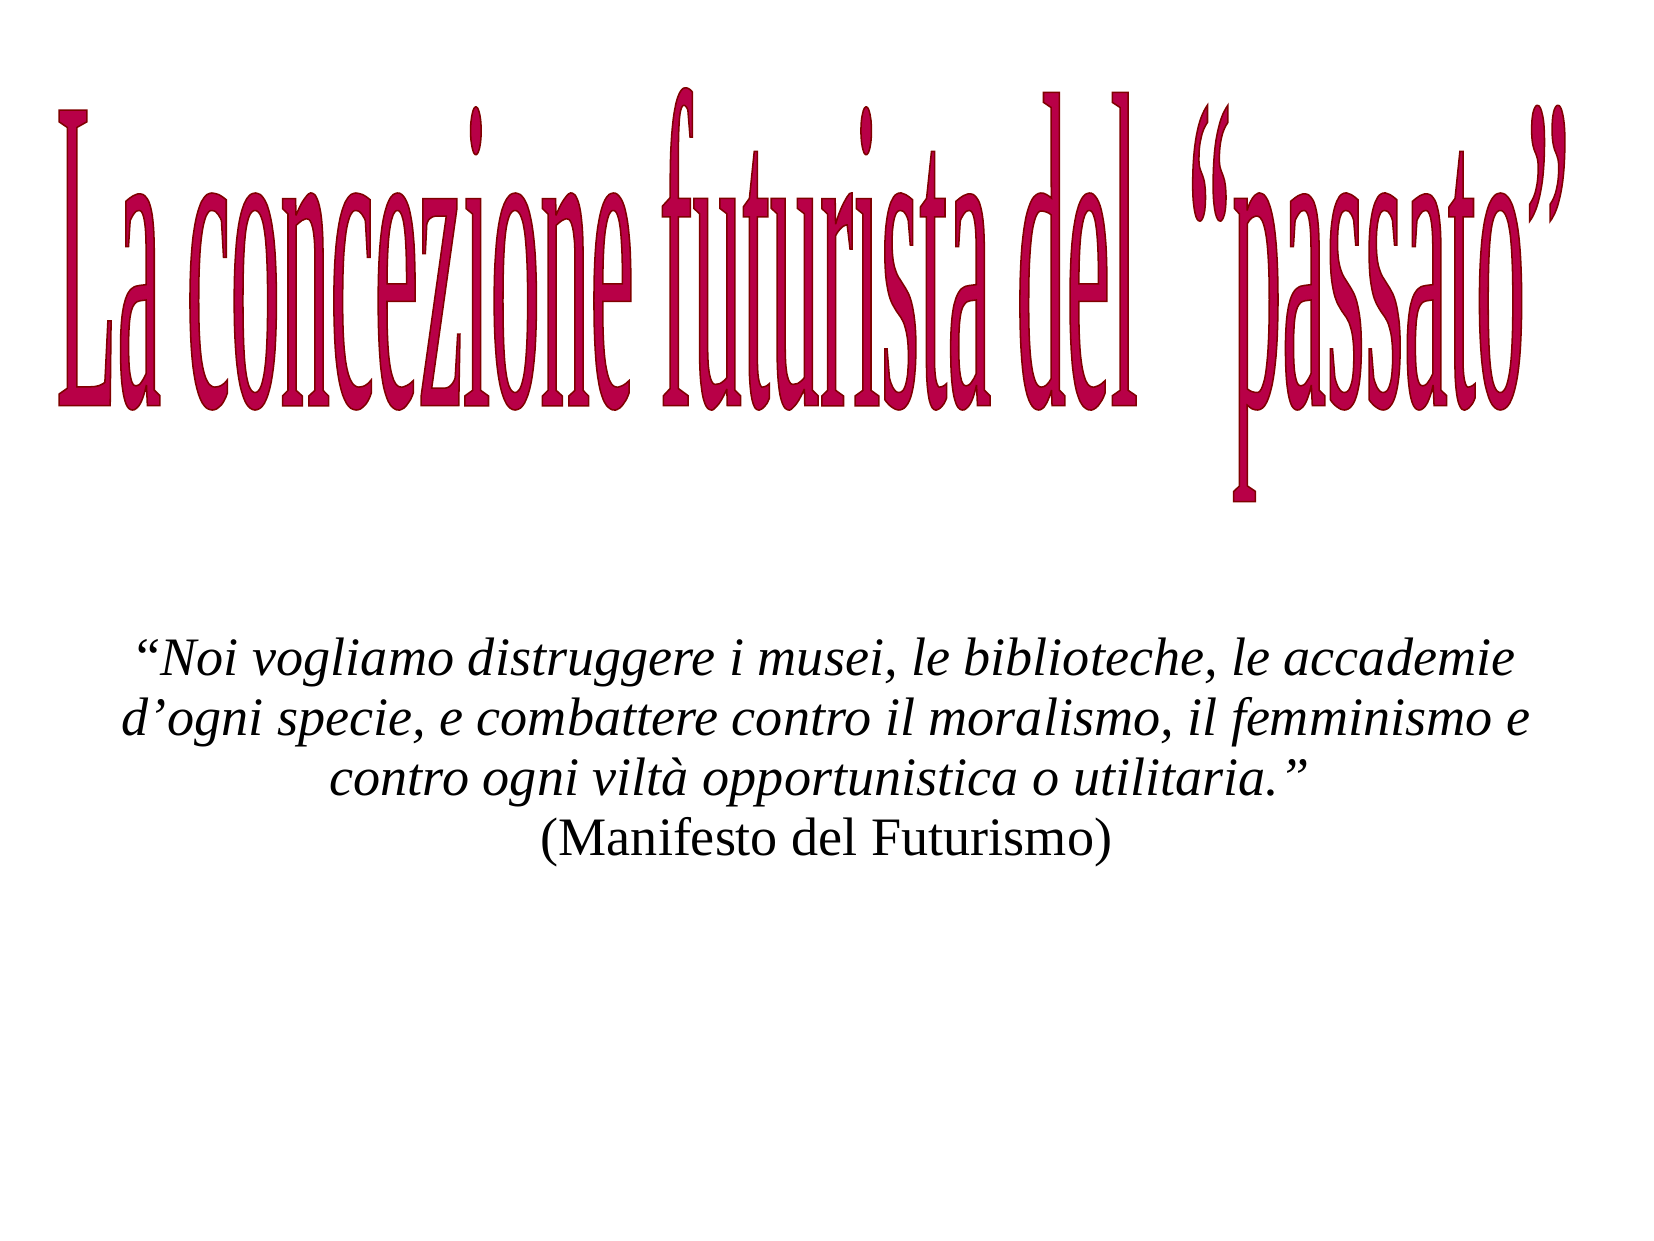

La concezione futurista del “passato”
“Noi vogliamo distruggere i musei, le biblioteche, le accademie d’ogni specie, e combattere contro il moralismo, il femminismo e contro ogni viltà opportunistica o utilitaria.”
(Manifesto del Futurismo)